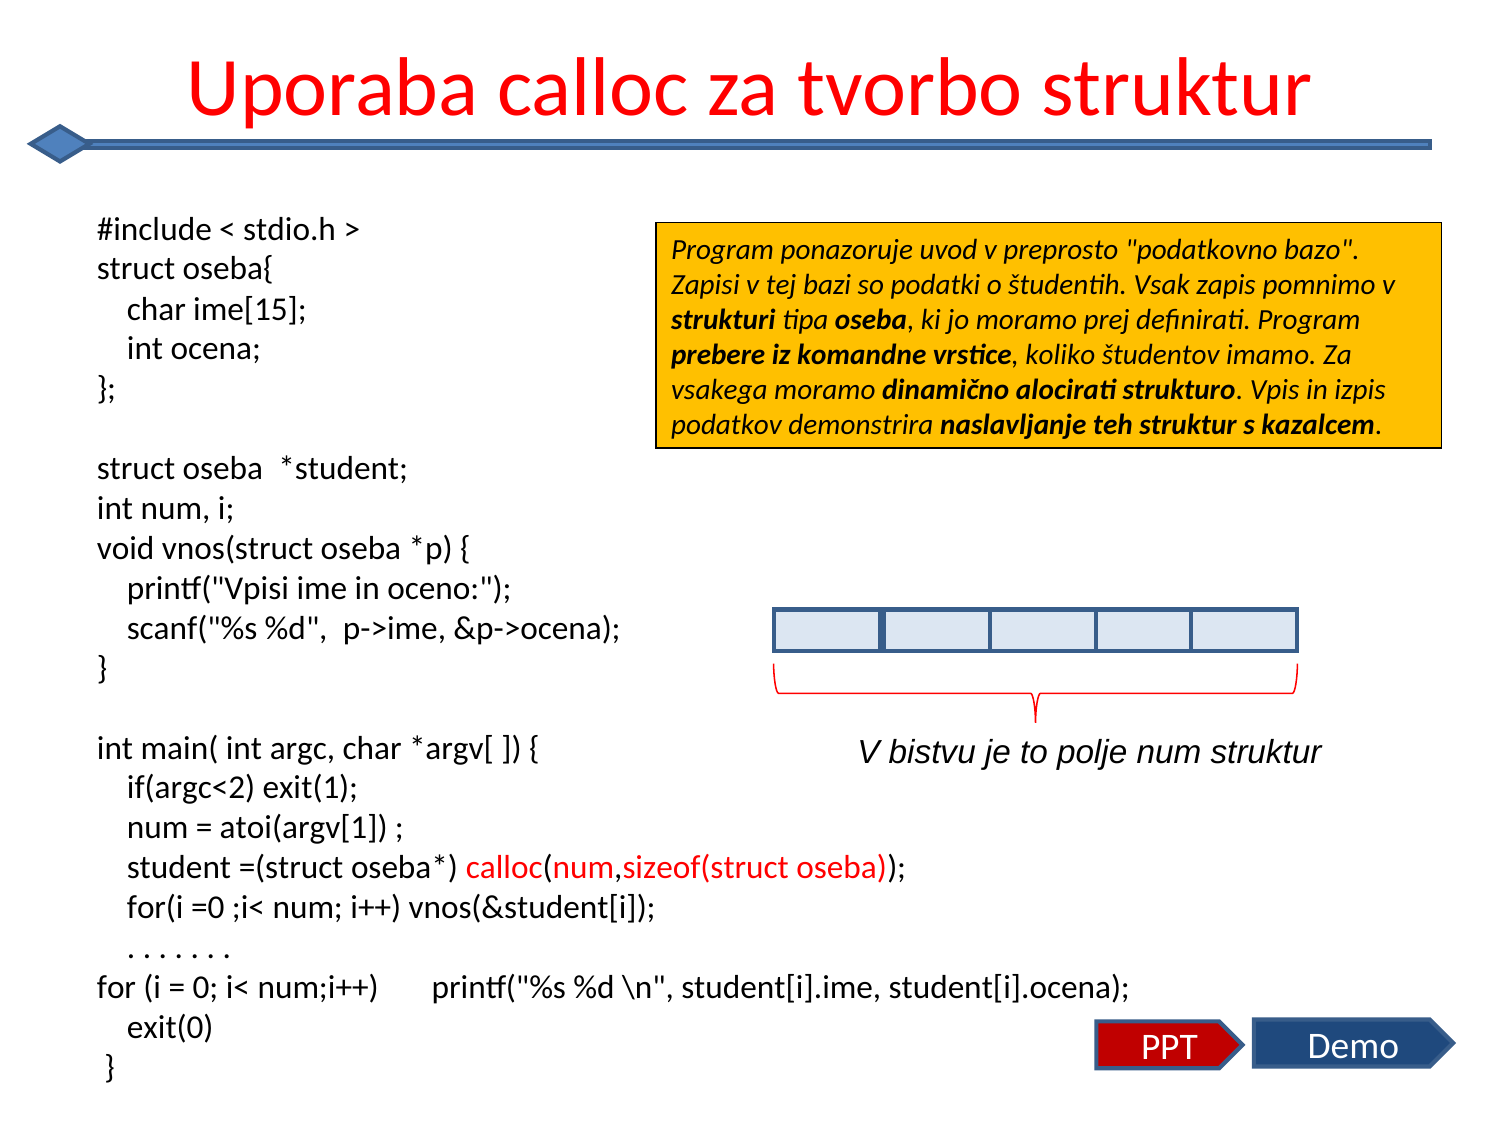

# Uporaba calloc za tvorbo struktur
#include < stdio.h >
struct oseba{
    char ime[15];
    int ocena;
};
struct oseba  *student;
int num, i;
void vnos(struct oseba *p) {
    printf("Vpisi ime in oceno:");
    scanf("%s %d",  p->ime, &p->ocena);
}
int main( int argc, char *argv[ ]) {
    if(argc<2) exit(1);
    num = atoi(argv[1]) ;
    student =(struct oseba*) calloc(num,sizeof(struct oseba));
    for(i =0 ;i< num; i++) vnos(&student[i]);
    . . . . . . .
for (i = 0; i< num;i++)       printf("%s %d \n", student[i].ime, student[i].ocena);
    exit(0)
 }
Program ponazoruje uvod v preprosto "podatkovno bazo". Zapisi v tej bazi so podatki o študentih. Vsak zapis pomnimo v strukturi tipa oseba, ki jo moramo prej definirati. Program prebere iz komandne vrstice, koliko študentov imamo. Za vsakega moramo dinamično alocirati strukturo. Vpis in izpis podatkov demonstrira naslavljanje teh struktur s kazalcem.
V bistvu je to polje num struktur
Demo
PPT